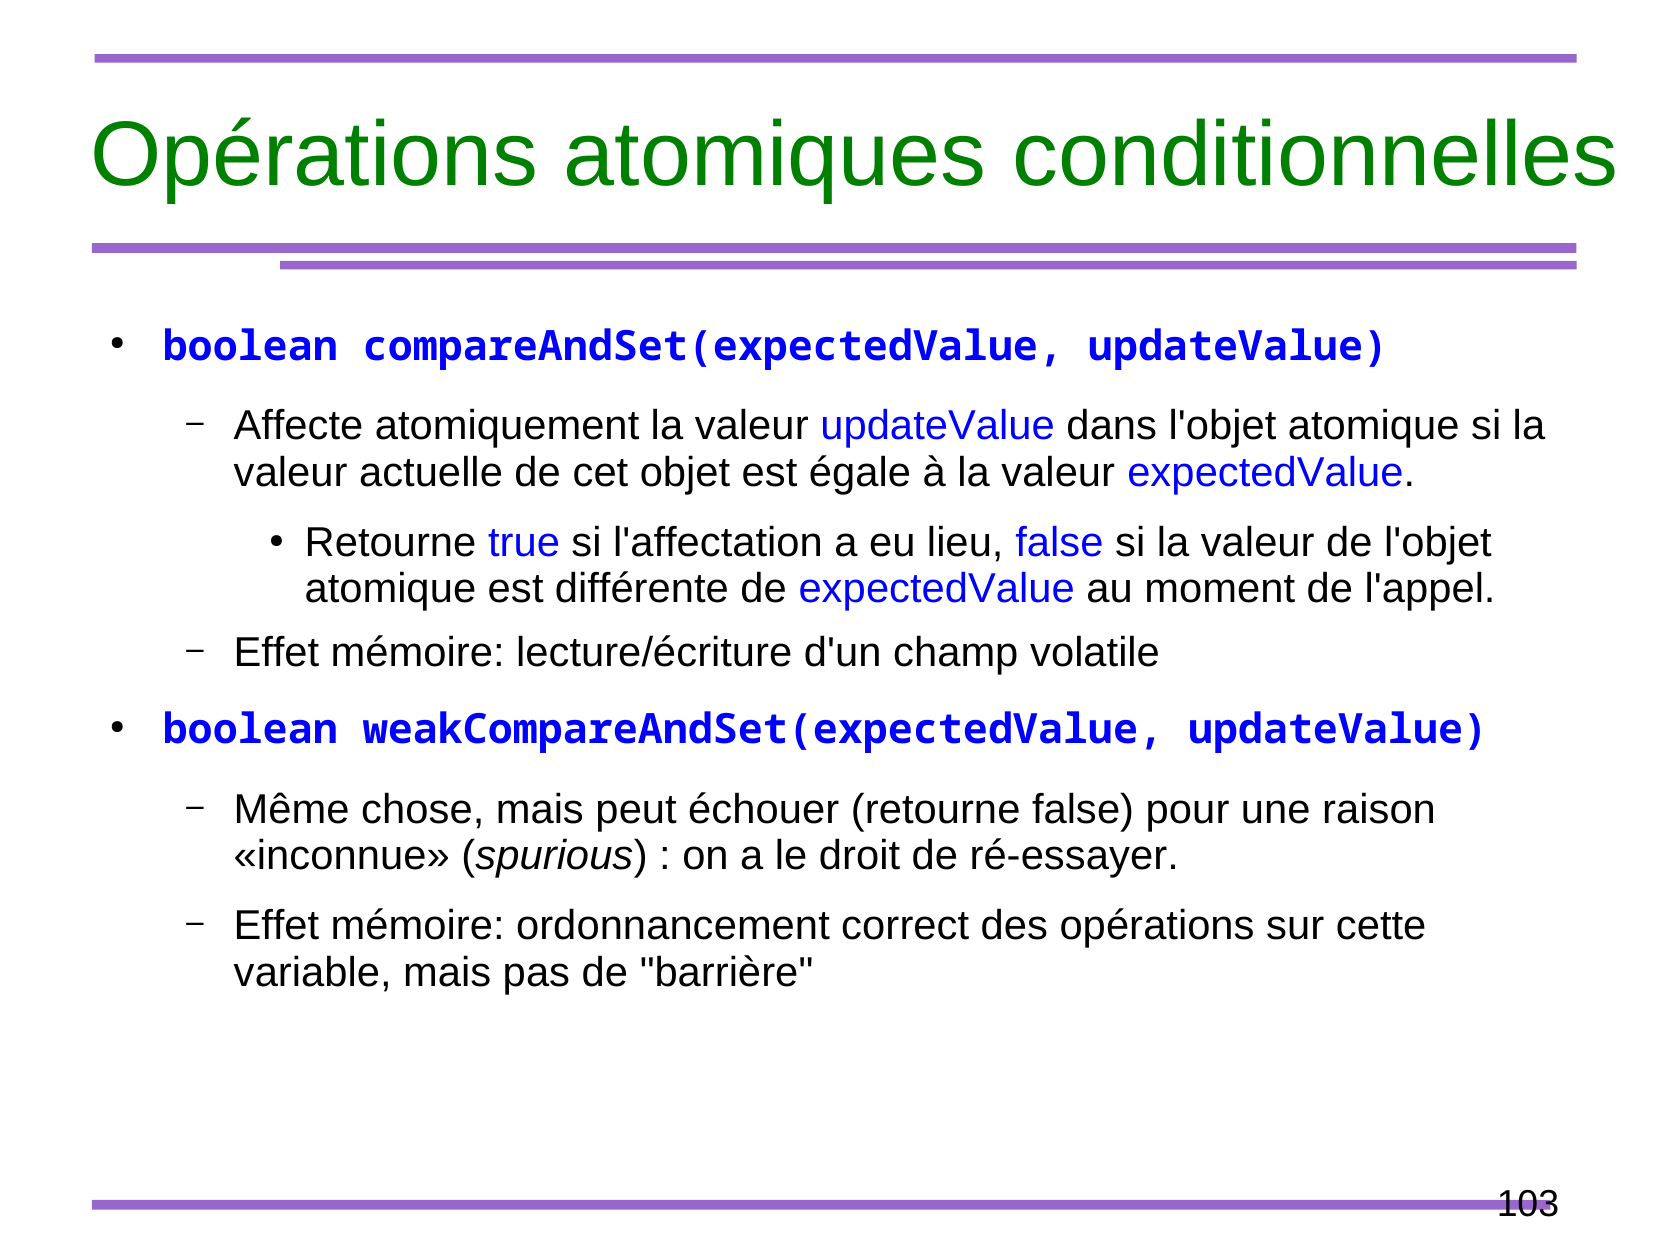

# Opérations atomiques conditionnelles
boolean compareAndSet(expectedValue, updateValue)
Affecte atomiquement la valeur updateValue dans l'objet atomique si la valeur actuelle de cet objet est égale à la valeur expectedValue.
Retourne true si l'affectation a eu lieu, false si la valeur de l'objet atomique est différente de expectedValue au moment de l'appel.
Effet mémoire: lecture/écriture d'un champ volatile
boolean weakCompareAndSet(expectedValue, updateValue)
Même chose, mais peut échouer (retourne false) pour une raison «inconnue» (spurious) : on a le droit de ré-essayer.
Effet mémoire: ordonnancement correct des opérations sur cette variable, mais pas de "barrière"